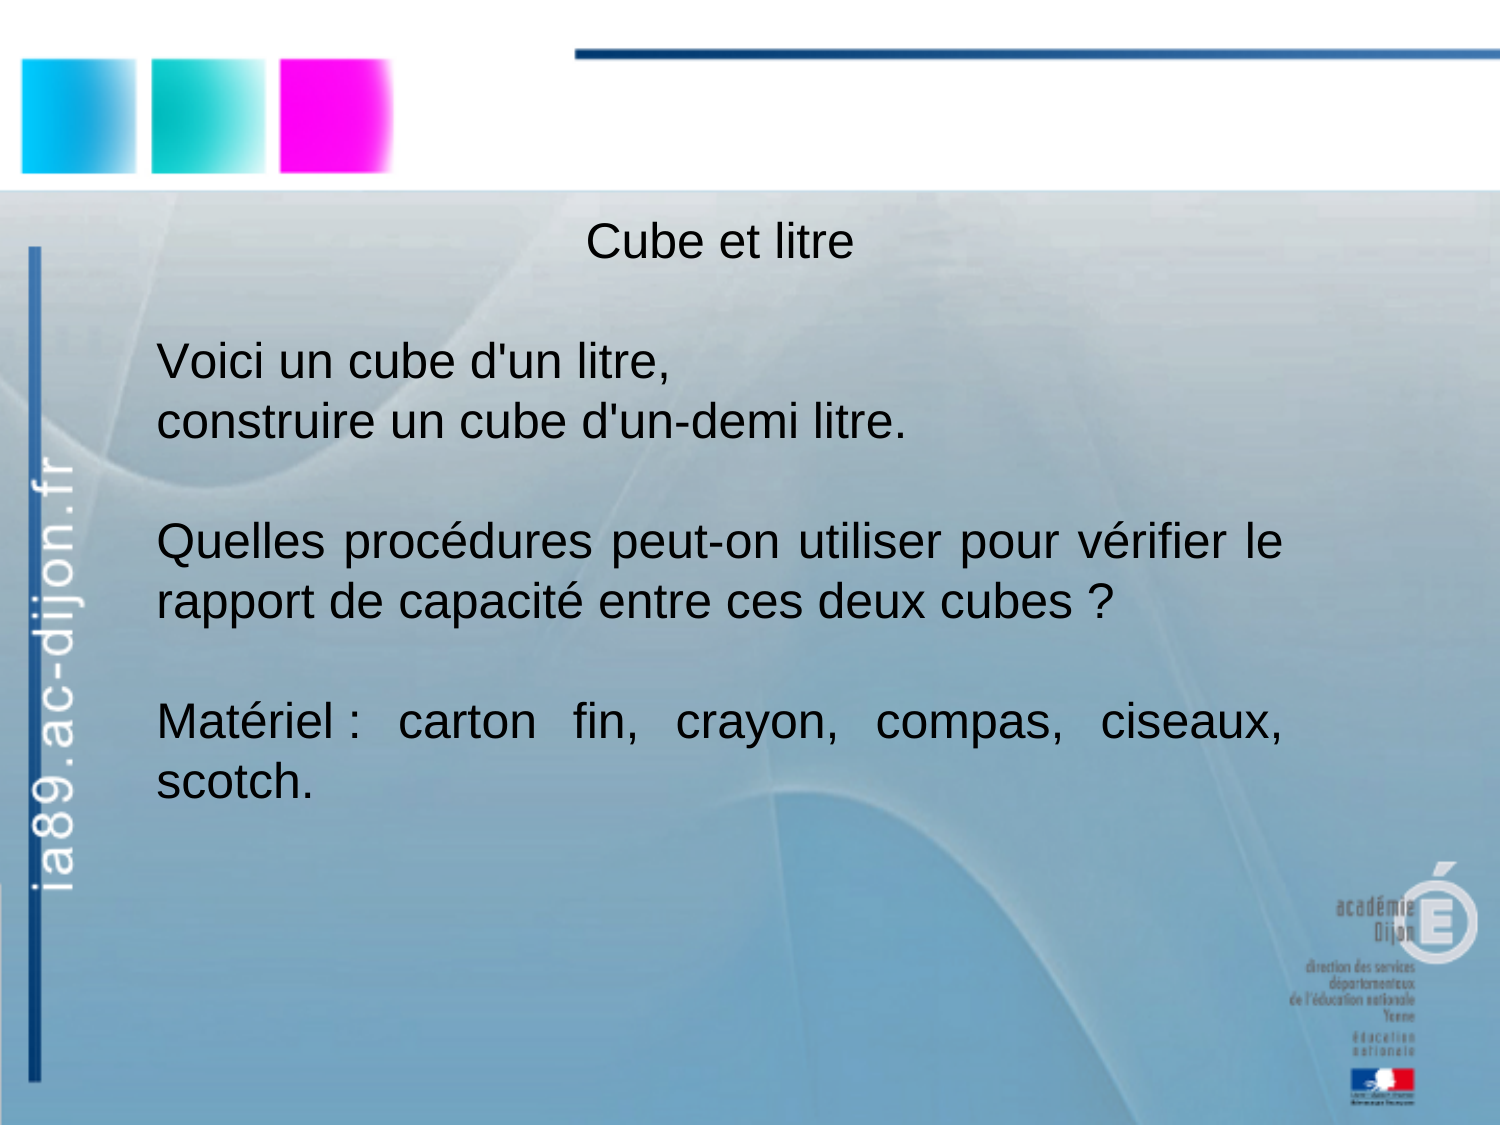

Cube et litre
Voici un cube d'un litre,
construire un cube d'un-demi litre.
Quelles procédures peut-on utiliser pour vérifier le rapport de capacité entre ces deux cubes ?
Matériel : carton fin, crayon, compas, ciseaux, scotch.